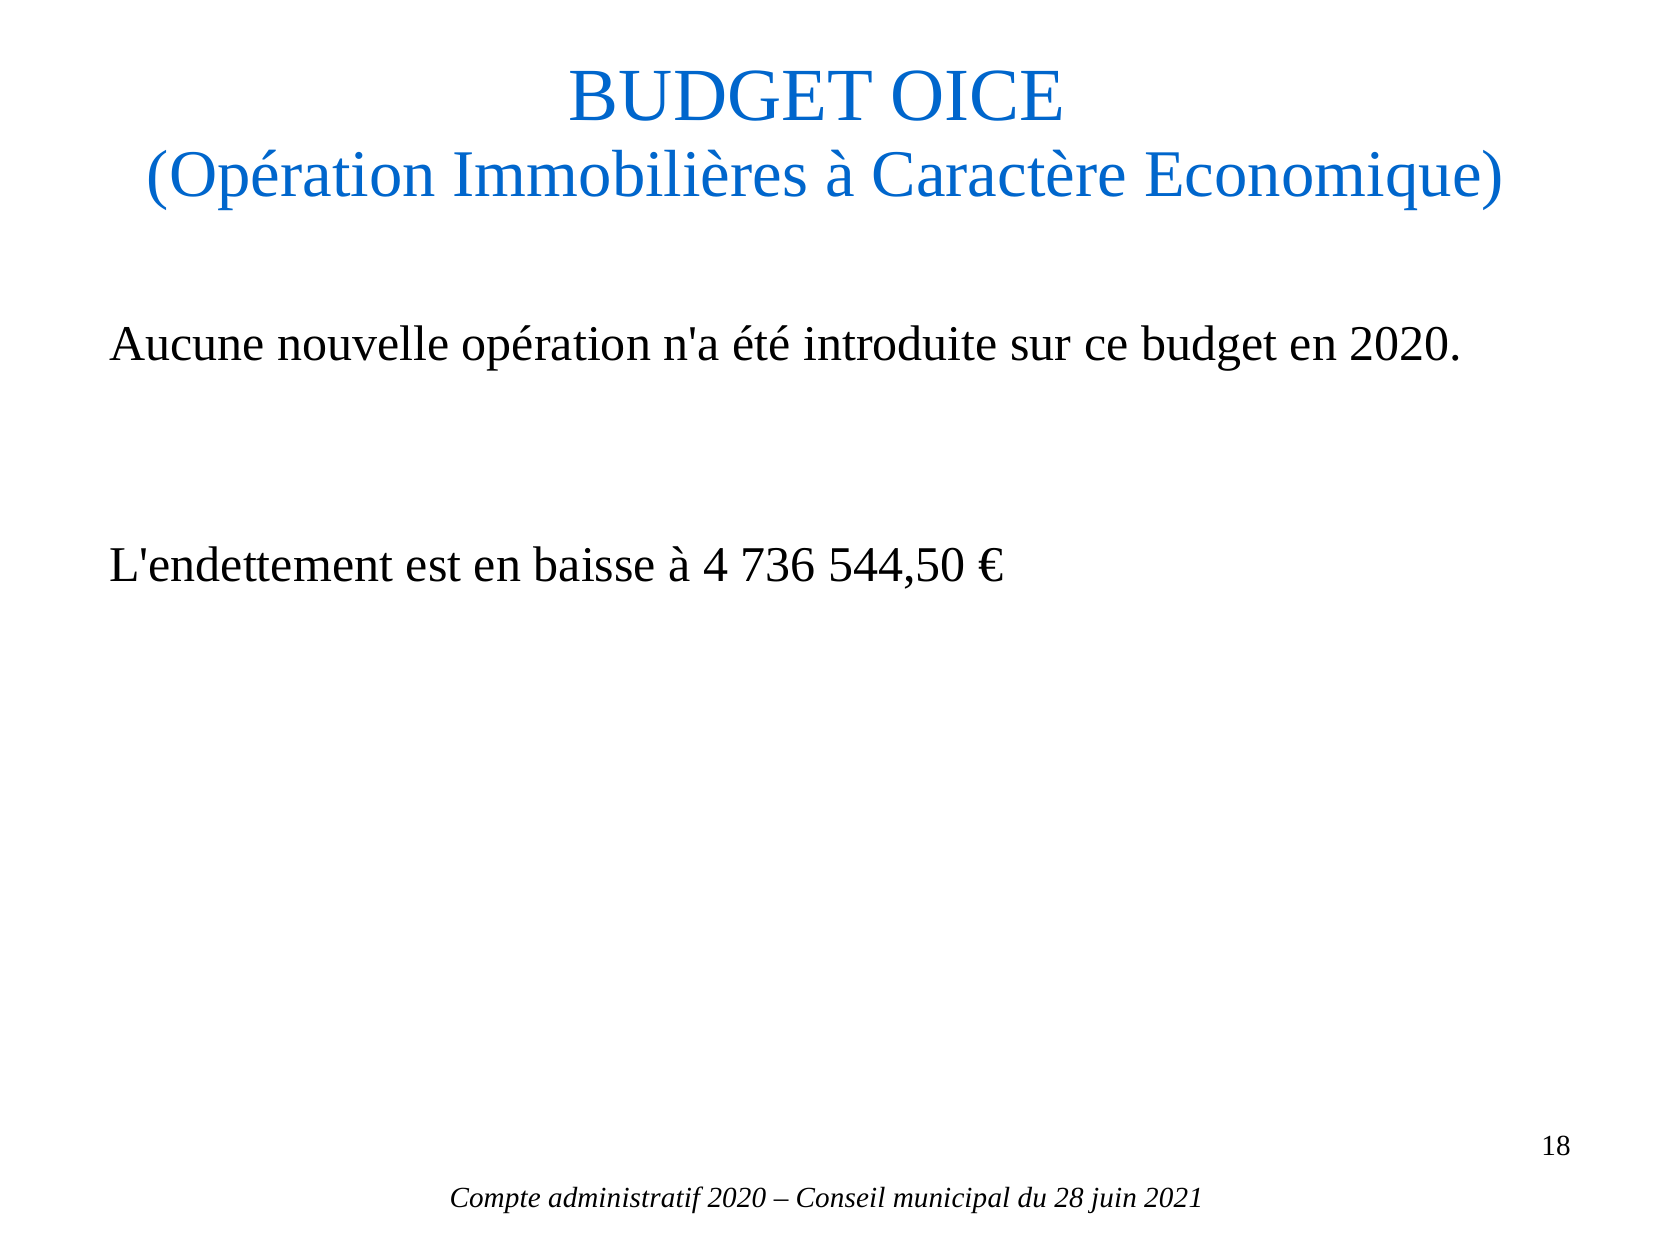

# BUDGET OICE (Opération Immobilières à Caractère Economique)
Aucune nouvelle opération n'a été introduite sur ce budget en 2020.
L'endettement est en baisse à 4 736 544,50 €
18